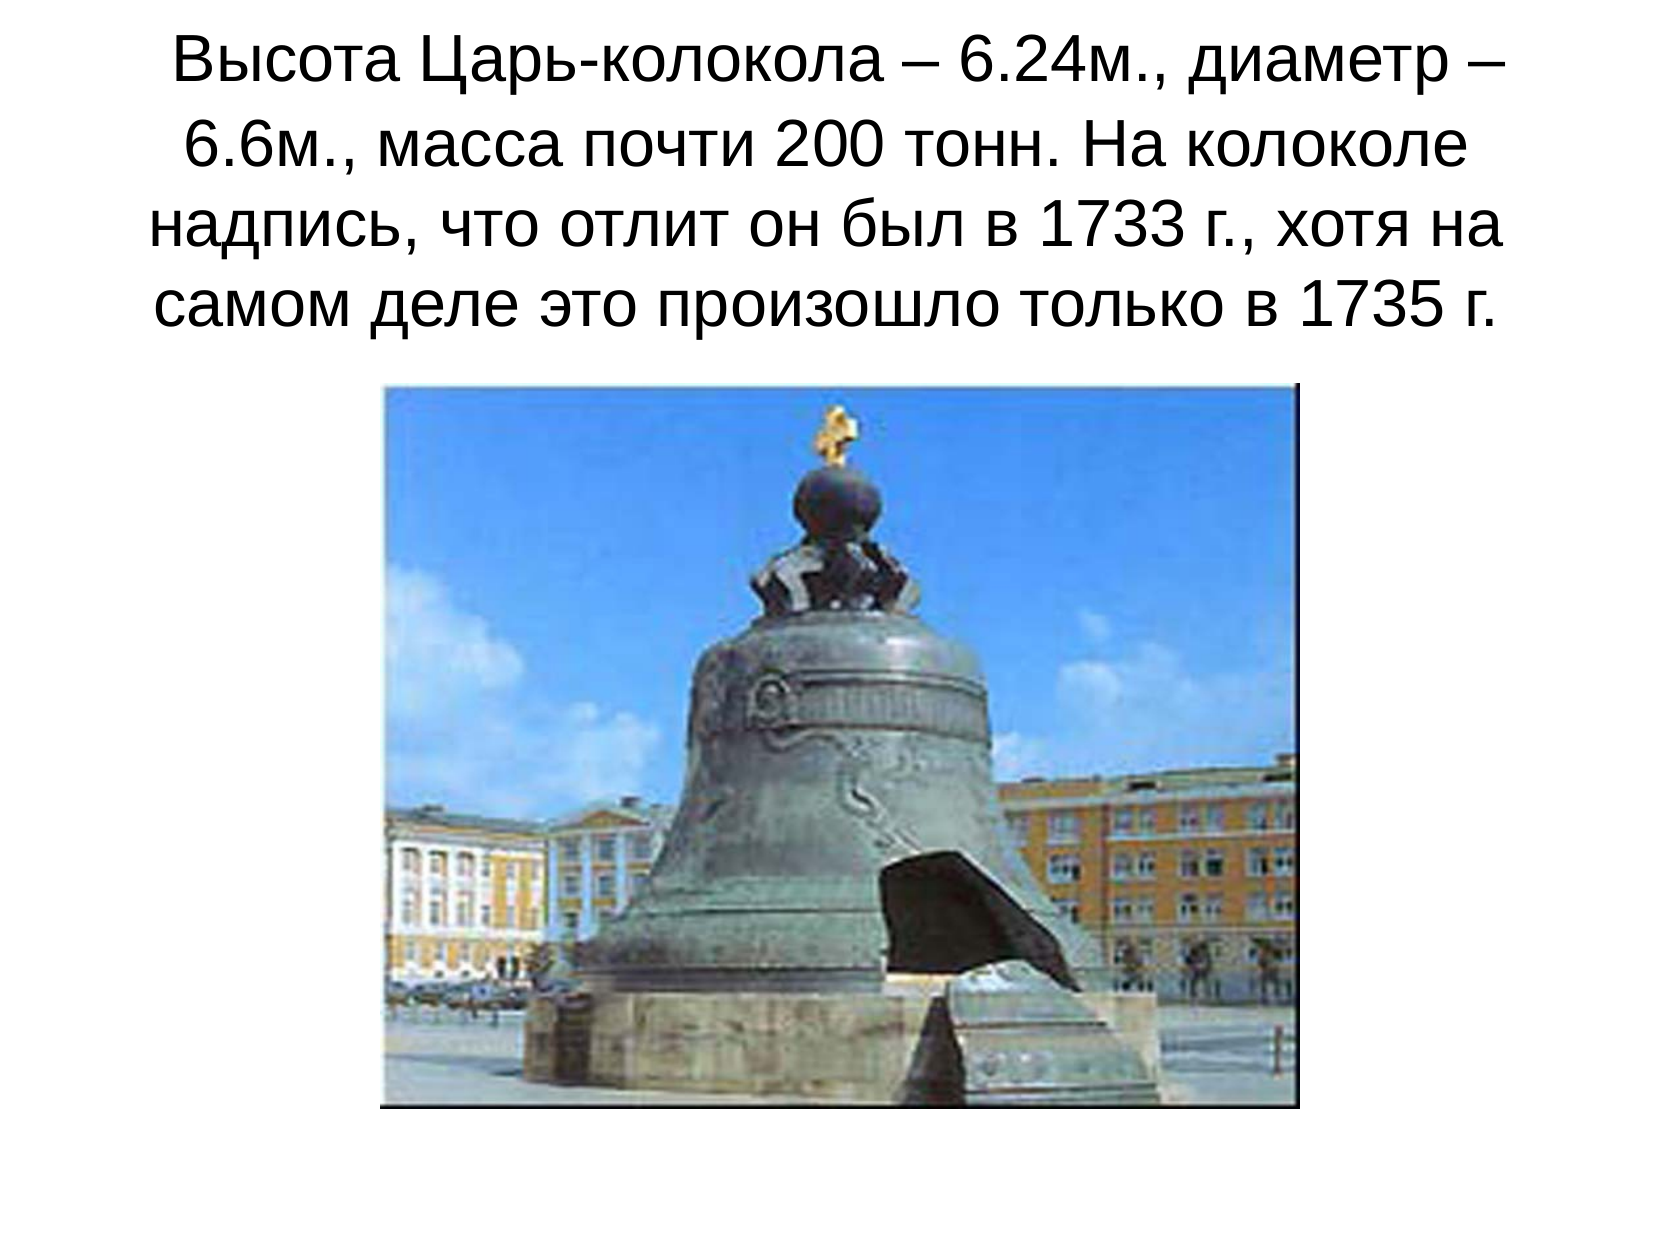

# Высота Царь-колокола – 6.24м., диаметр – 6.6м., масса почти 200 тонн. На колоколе надпись, что отлит он был в 1733 г., хотя на самом деле это произошло только в 1735 г.